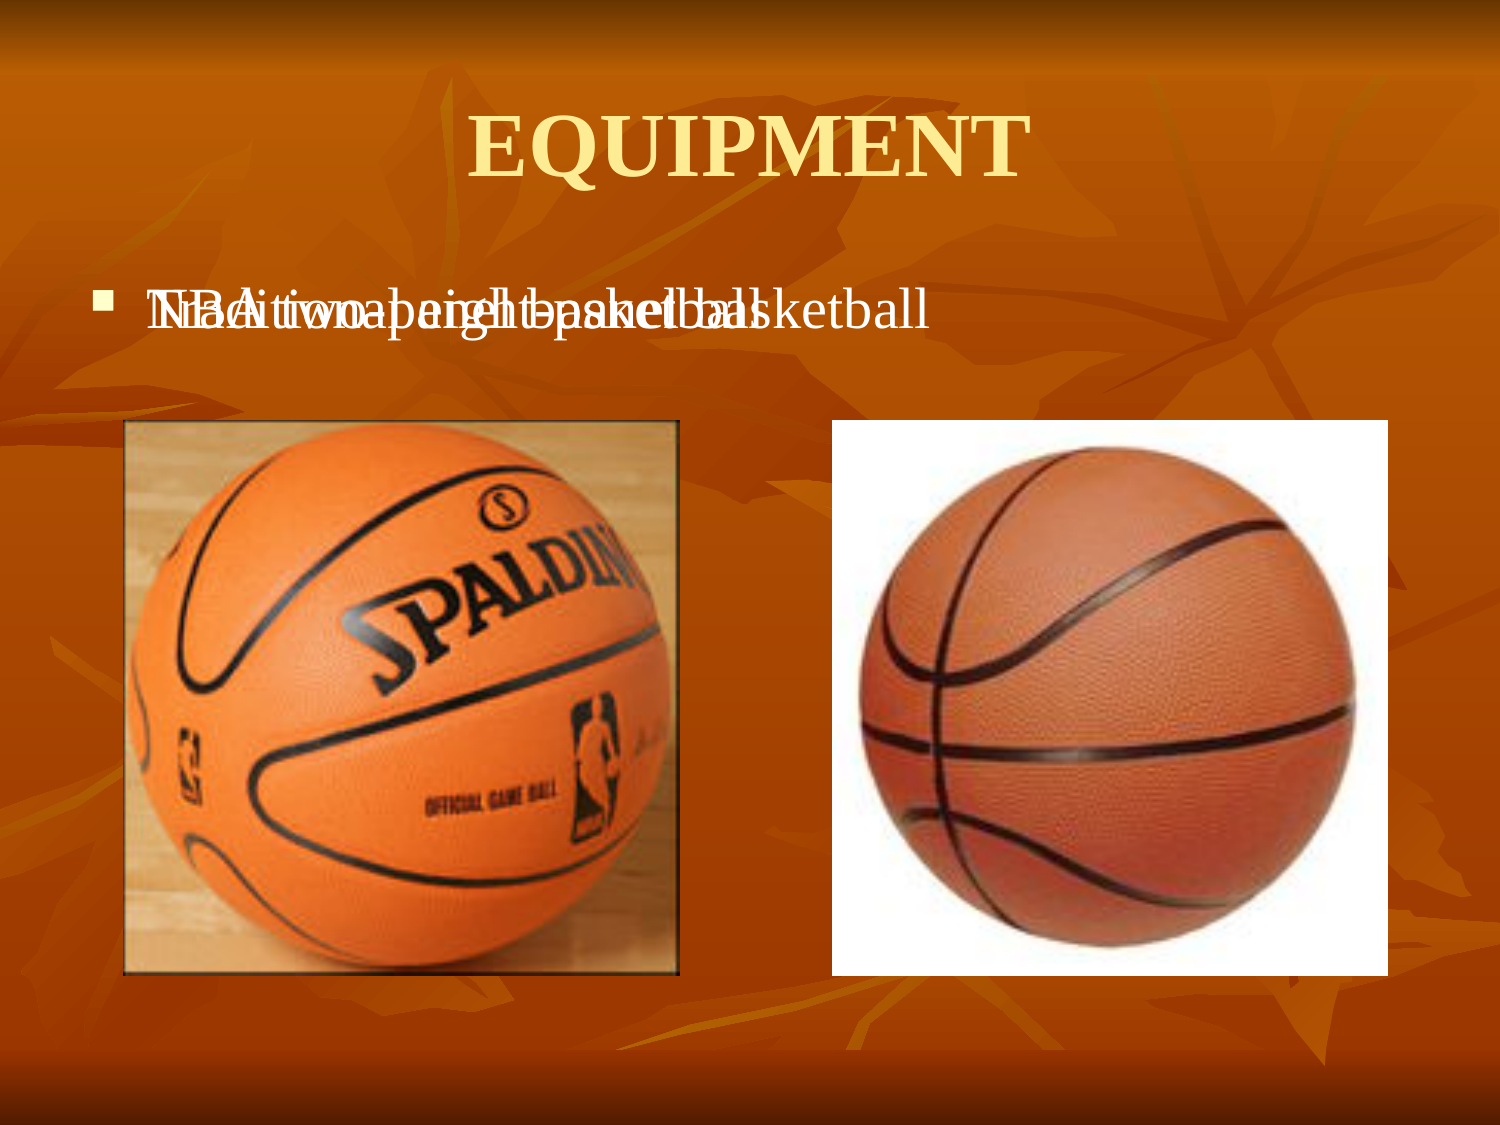

# EQUIPMENT
NBA two-panel basketball
Traditional eight-panel basketball